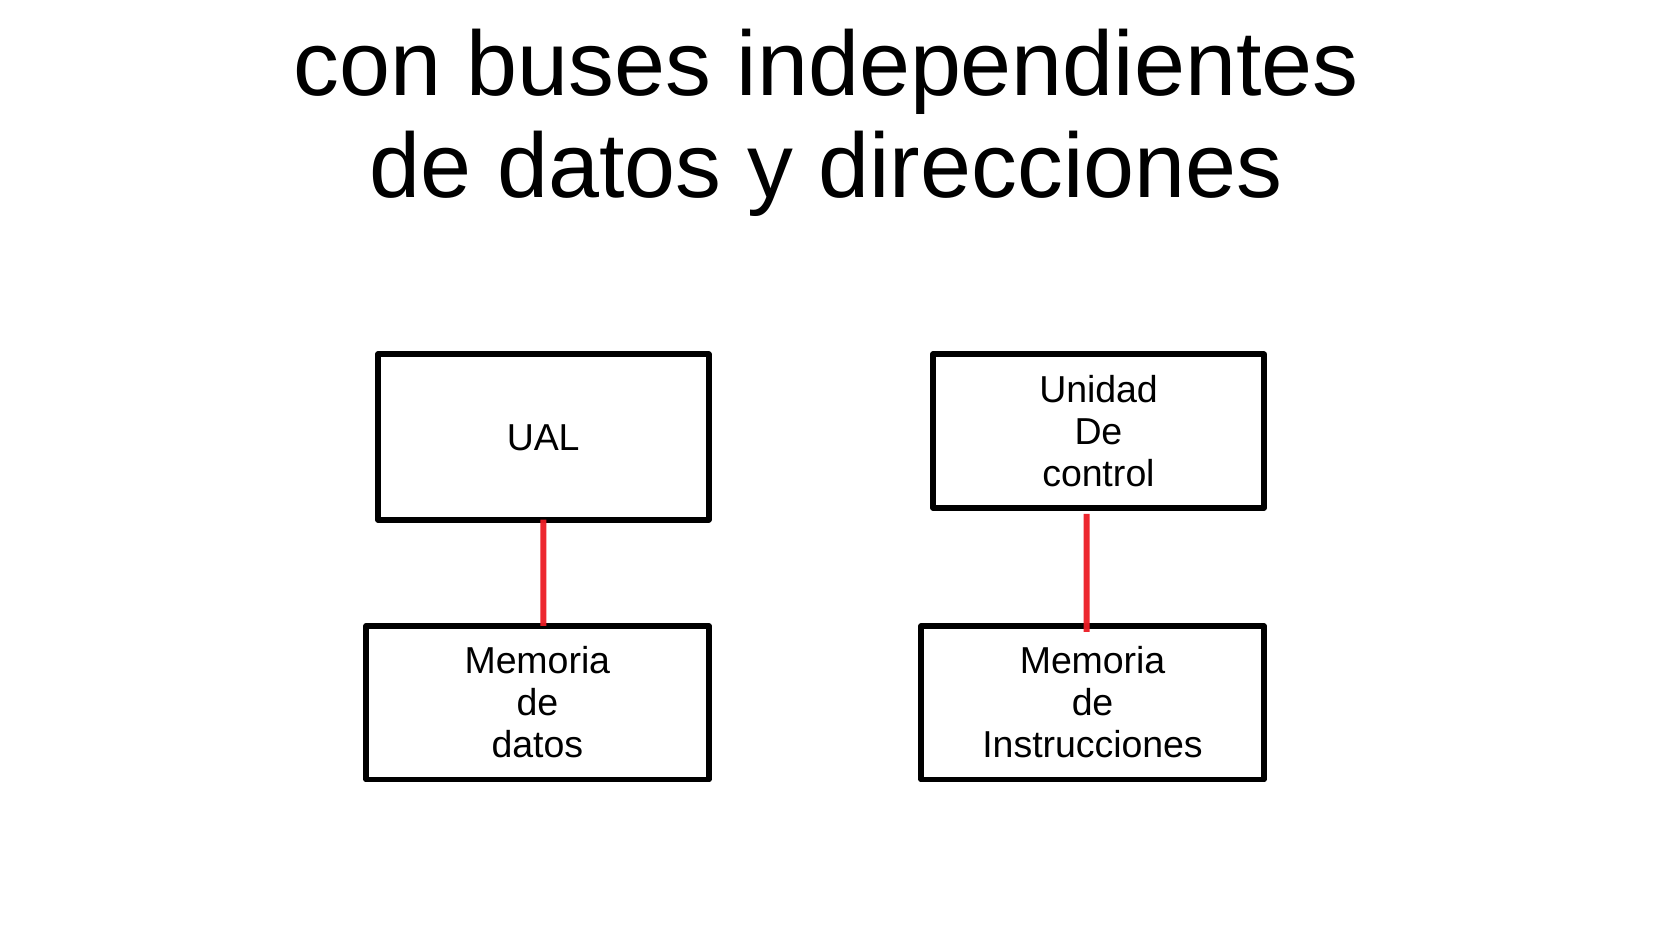

# con buses independientes de datos y direcciones
UAL
Unidad
De
control
Memoria
de
datos
Memoria
de
Instrucciones